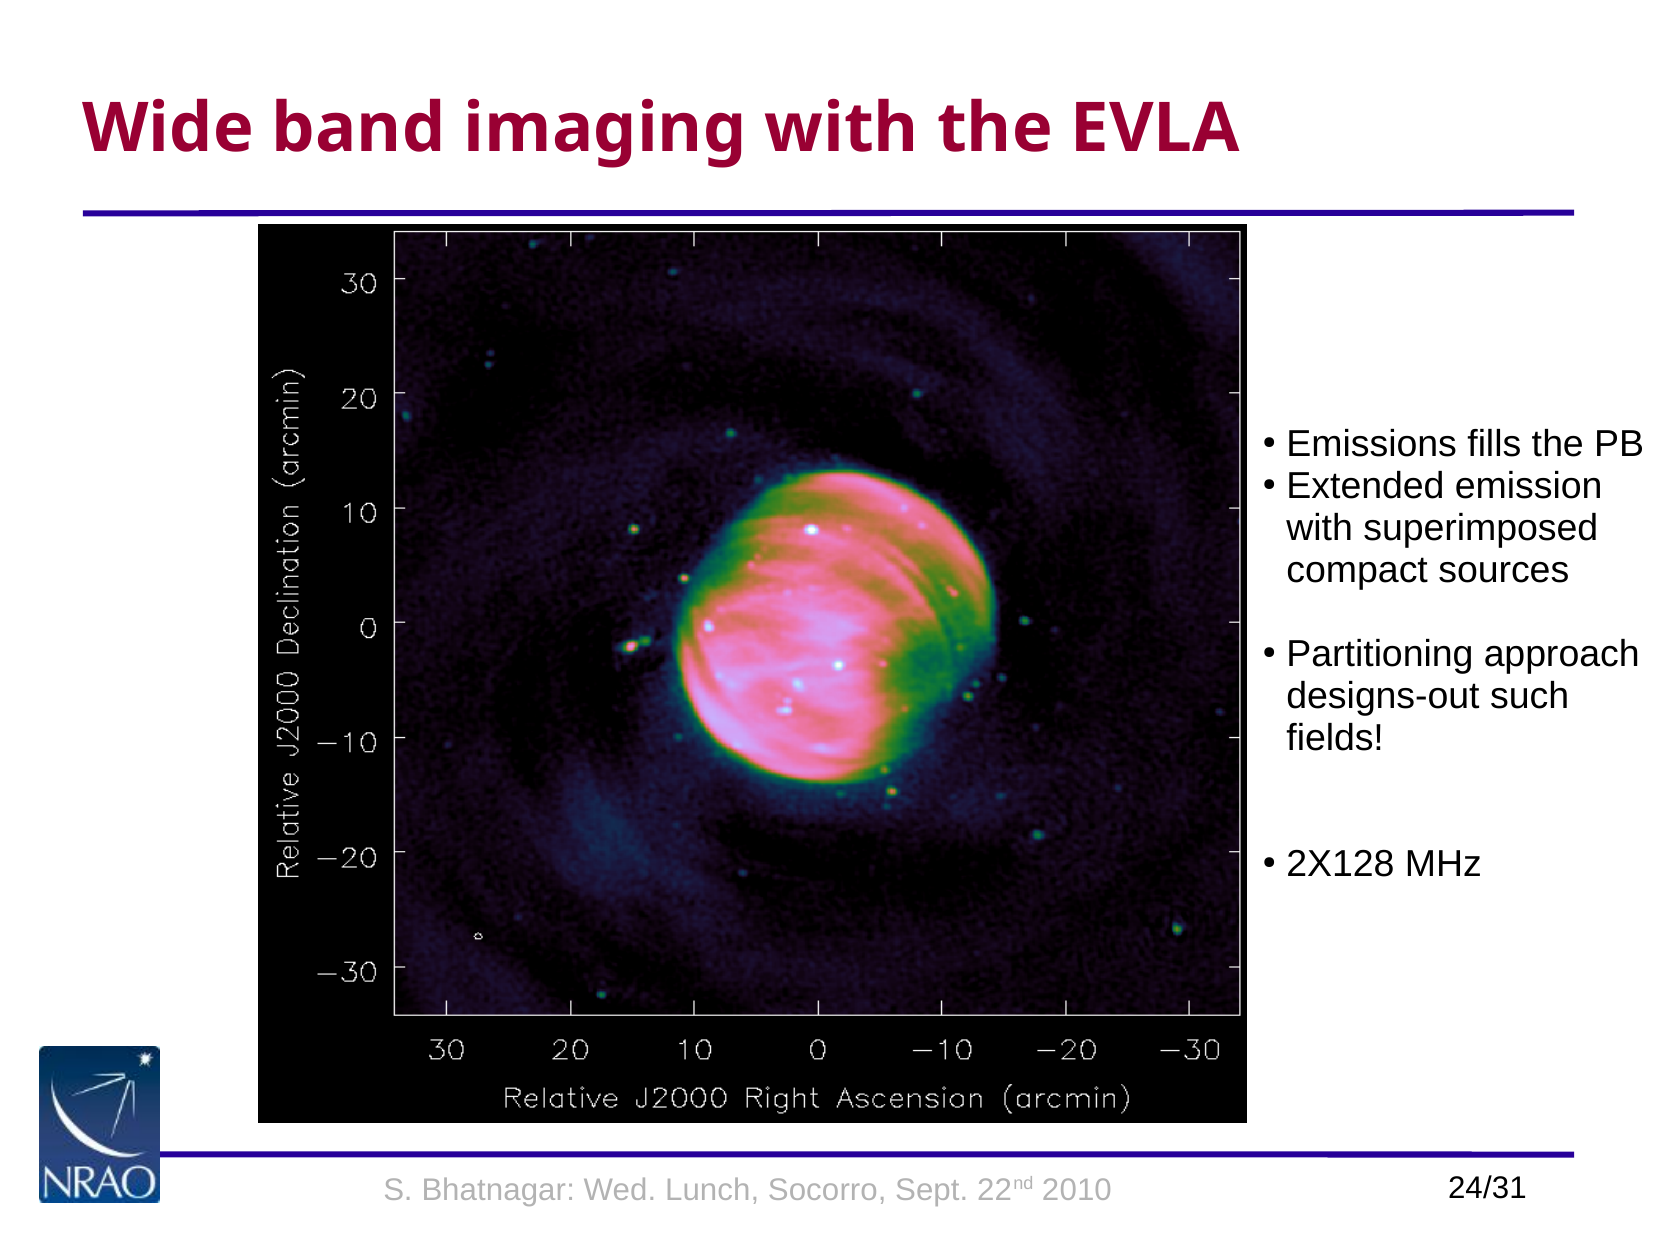

Wide band imaging with the EVLA
PB 50% point
 Emissions fills the PB
 Extended emission
 with superimposed
 compact sources
 Partitioning approach
 designs-out such
 fields!
 2X128 MHz
# For wide-band observations, frequency dependence of the PB is a first order effect
 Is it or is it ?
Fundamental separation: Include PB as part of the measurement process (include its effect as part of forward and reverse transforms)